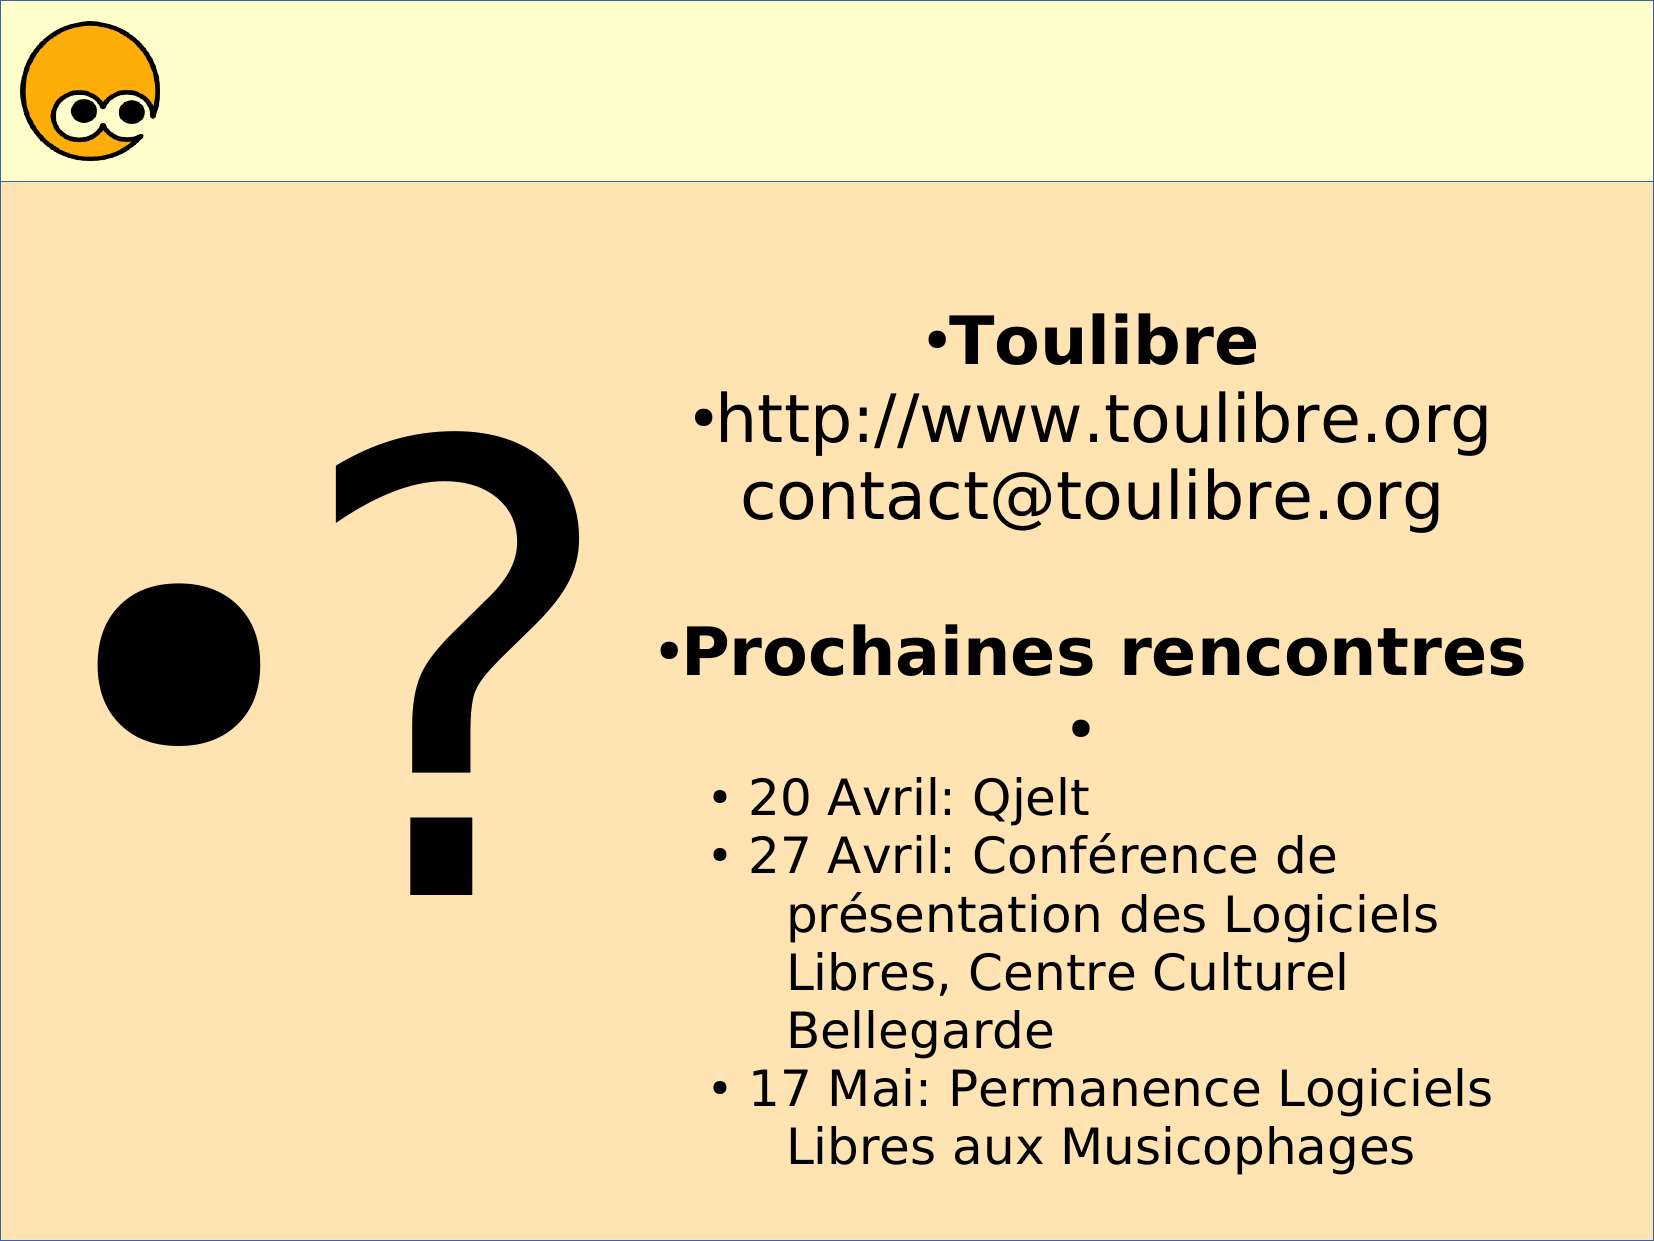

Toulibre
http://www.toulibre.org
contact@toulibre.org
Prochaines rencontres
20 Avril: Qjelt
27 Avril: Conférence de présentation des Logiciels Libres, Centre Culturel Bellegarde
17 Mai: Permanence Logiciels Libres aux Musicophages
# ?